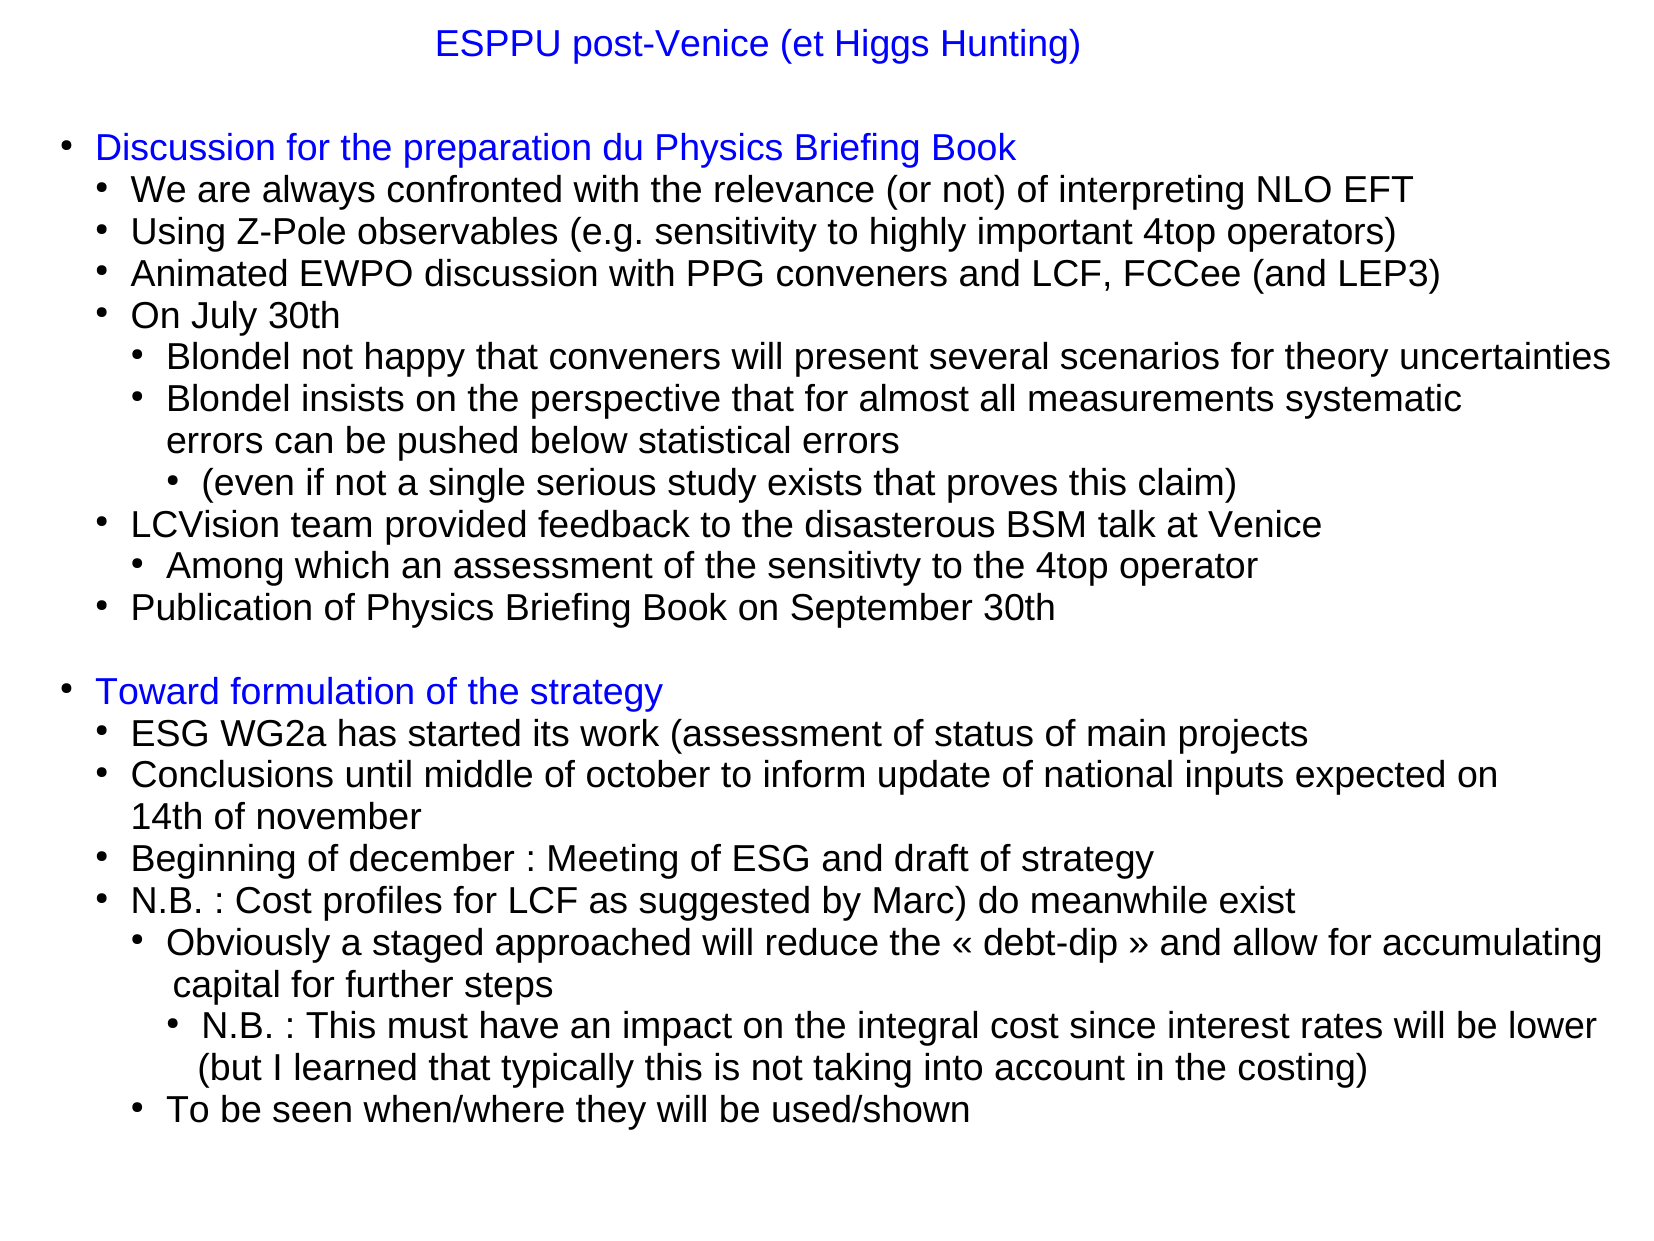

ESPPU post-Venice (et Higgs Hunting)
Discussion for the preparation du Physics Briefing Book
We are always confronted with the relevance (or not) of interpreting NLO EFT
Using Z-Pole observables (e.g. sensitivity to highly important 4top operators)
Animated EWPO discussion with PPG conveners and LCF, FCCee (and LEP3)
On July 30th
Blondel not happy that conveners will present several scenarios for theory uncertainties
Blondel insists on the perspective that for almost all measurements systematic
errors can be pushed below statistical errors
(even if not a single serious study exists that proves this claim)
LCVision team provided feedback to the disasterous BSM talk at Venice
Among which an assessment of the sensitivty to the 4top operator
Publication of Physics Briefing Book on September 30th
Toward formulation of the strategy
ESG WG2a has started its work (assessment of status of main projects
Conclusions until middle of october to inform update of national inputs expected on
14th of november
Beginning of december : Meeting of ESG and draft of strategy
N.B. : Cost profiles for LCF as suggested by Marc) do meanwhile exist
Obviously a staged approached will reduce the « debt-dip » and allow for accumulating
 capital for further steps
N.B. : This must have an impact on the integral cost since interest rates will be lower
 (but I learned that typically this is not taking into account in the costing)
To be seen when/where they will be used/shown